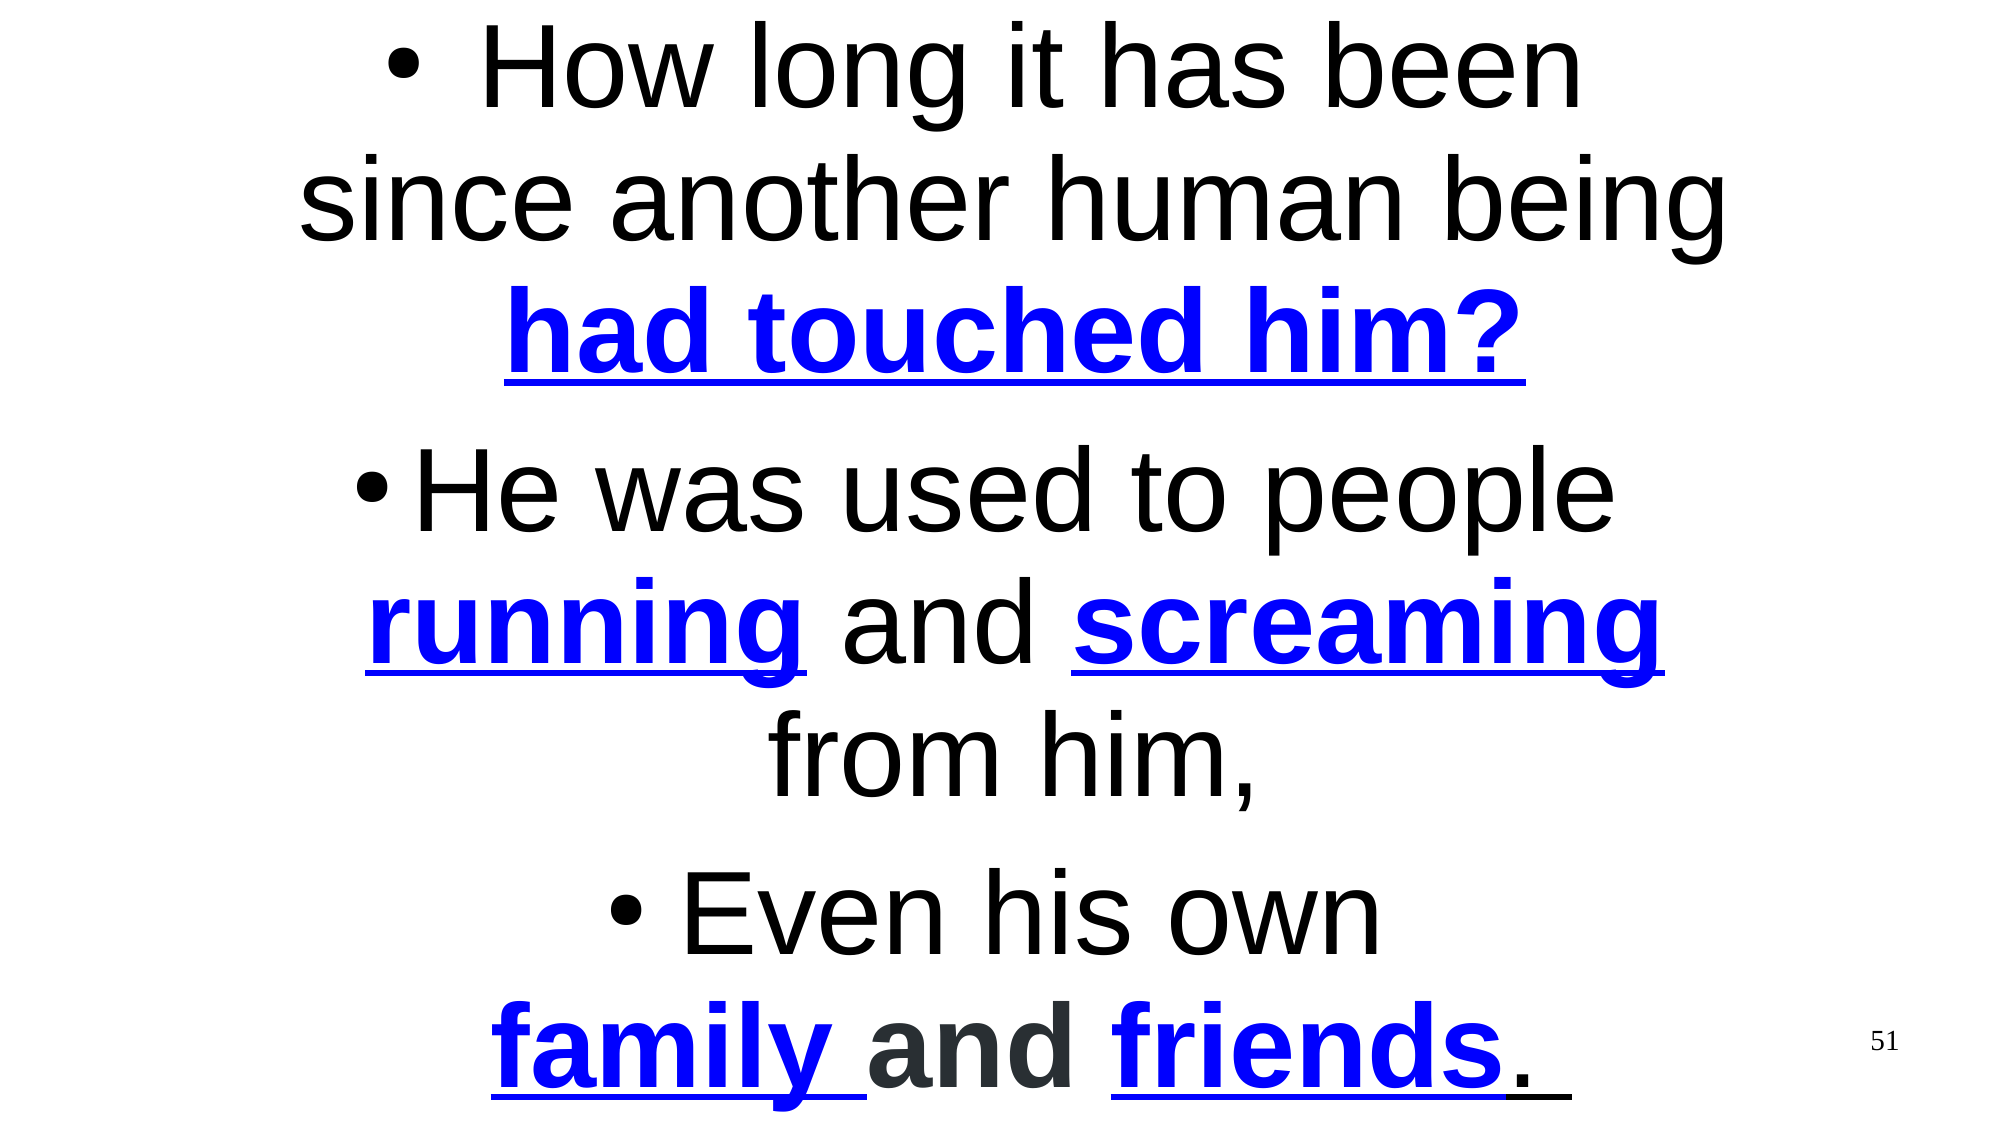

# How long it has been since another human being had touched him?
He was used to people
running and screaming
from him,
Even his own
family and friends.
51